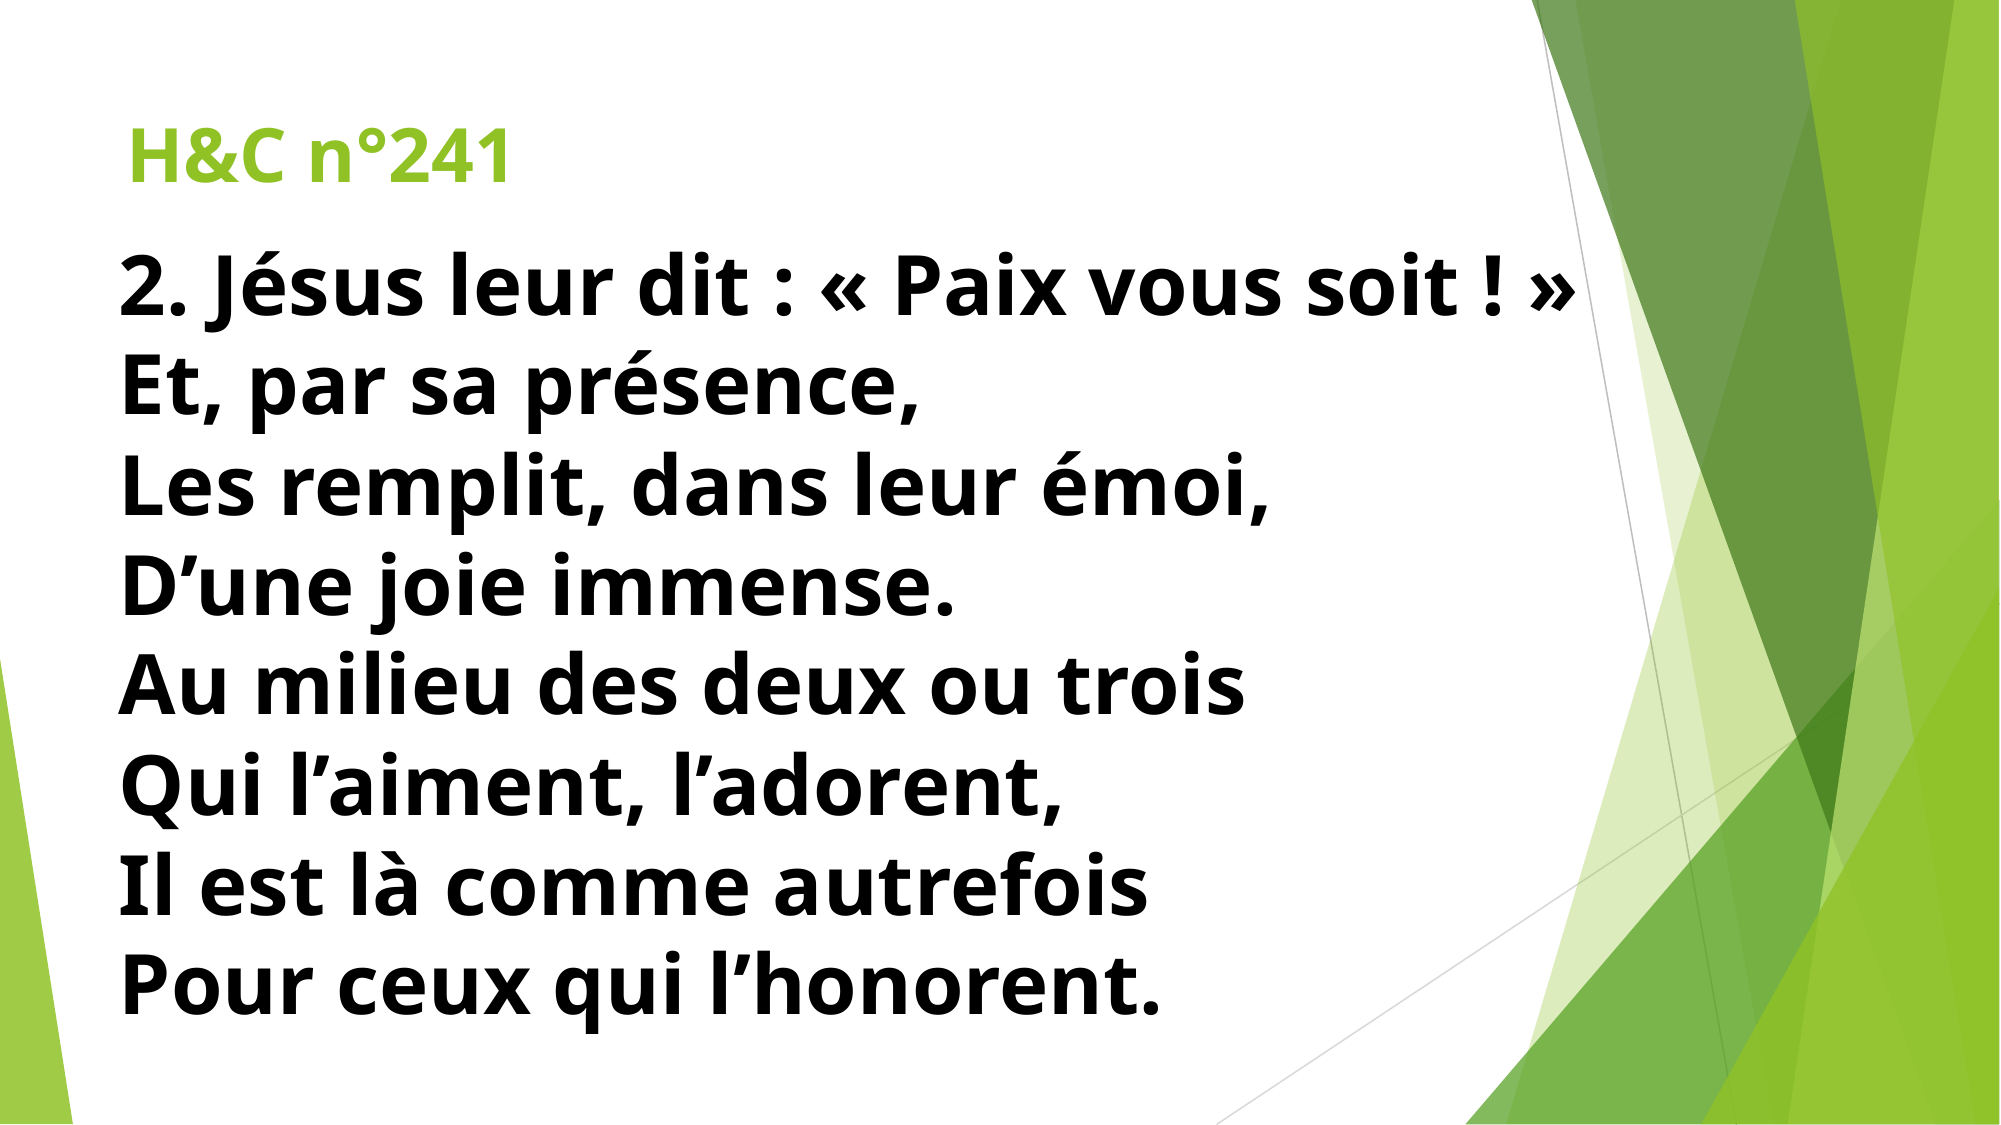

H&C n°241
2. Jésus leur dit : « Paix vous soit ! »
Et, par sa présence,
Les remplit, dans leur émoi,
D’une joie immense.
Au milieu des deux ou trois
Qui l’aiment, l’adorent,
Il est là comme autrefois
Pour ceux qui l’honorent.